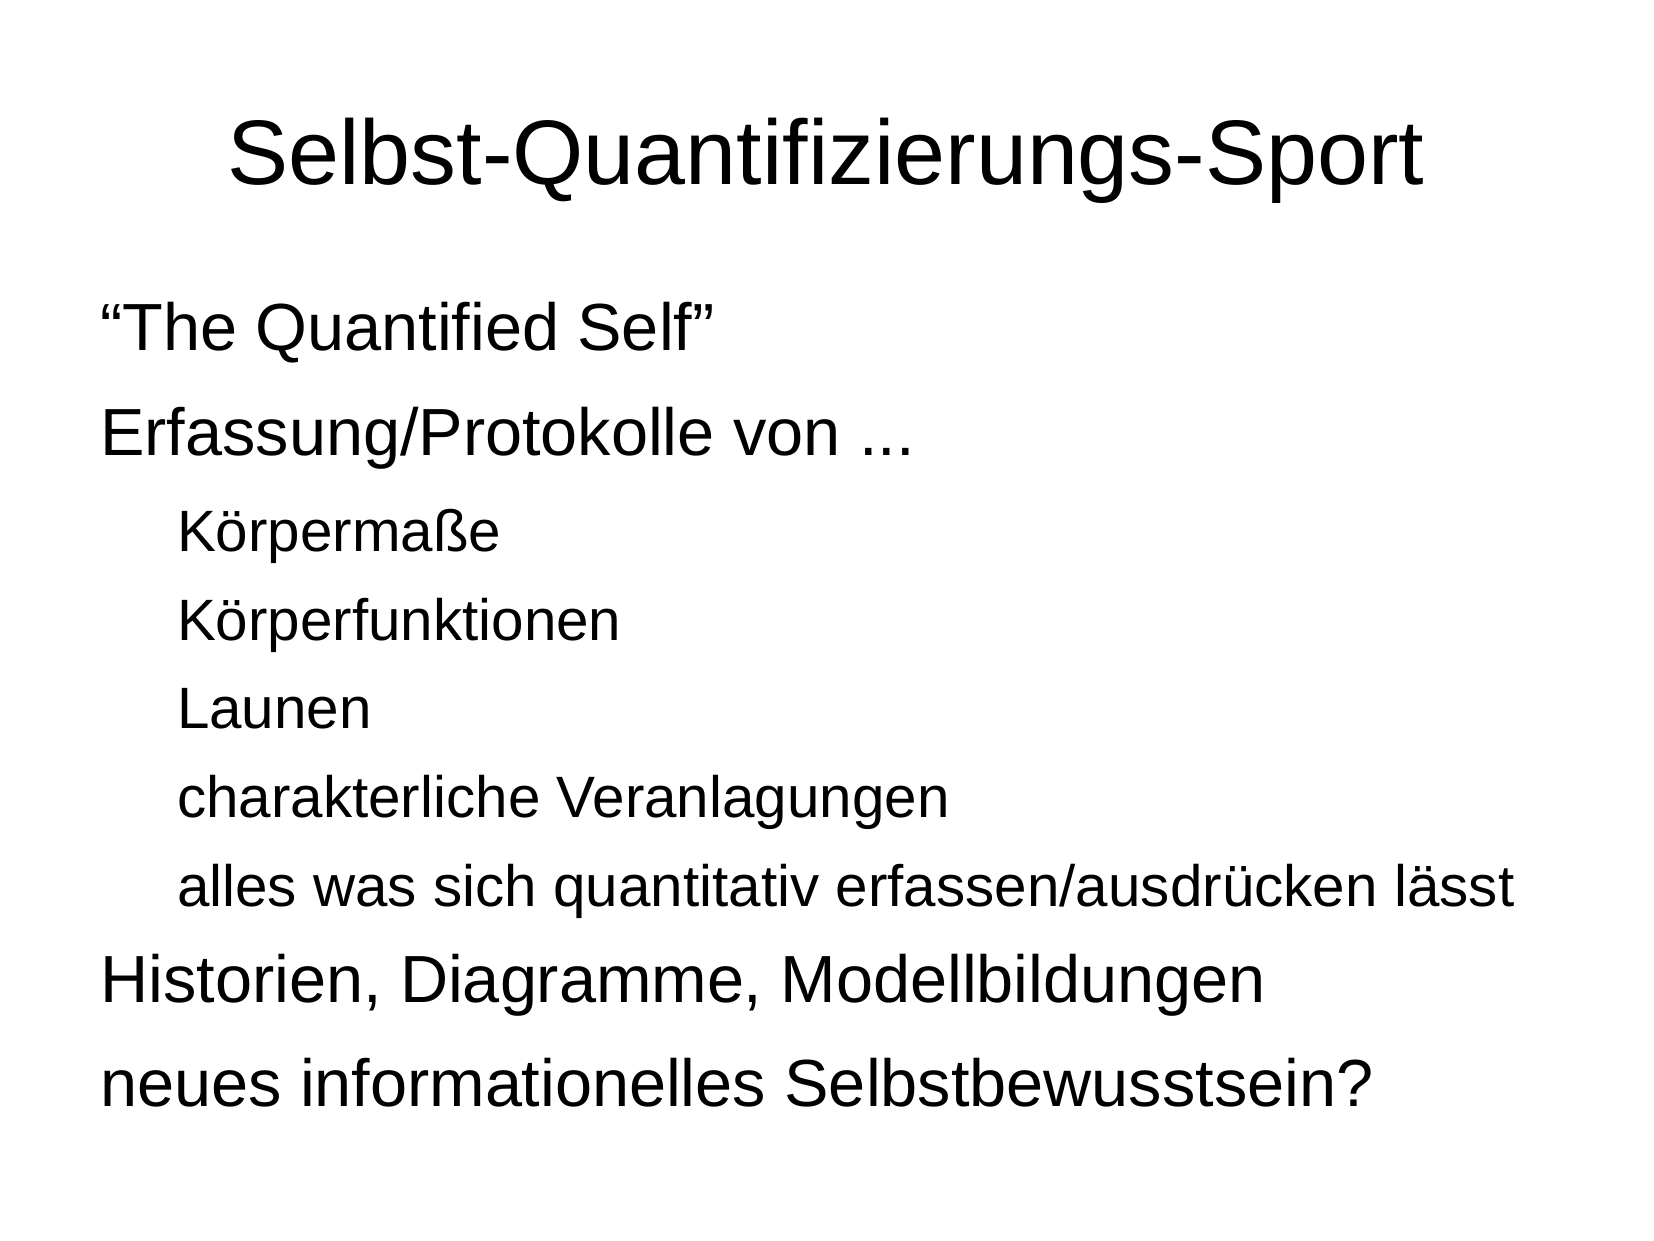

# Selbst-Quantifizierungs-Sport
“The Quantified Self”
Erfassung/Protokolle von ...
Körpermaße
Körperfunktionen
Launen
charakterliche Veranlagungen
alles was sich quantitativ erfassen/ausdrücken lässt
Historien, Diagramme, Modellbildungen
neues informationelles Selbstbewusstsein?